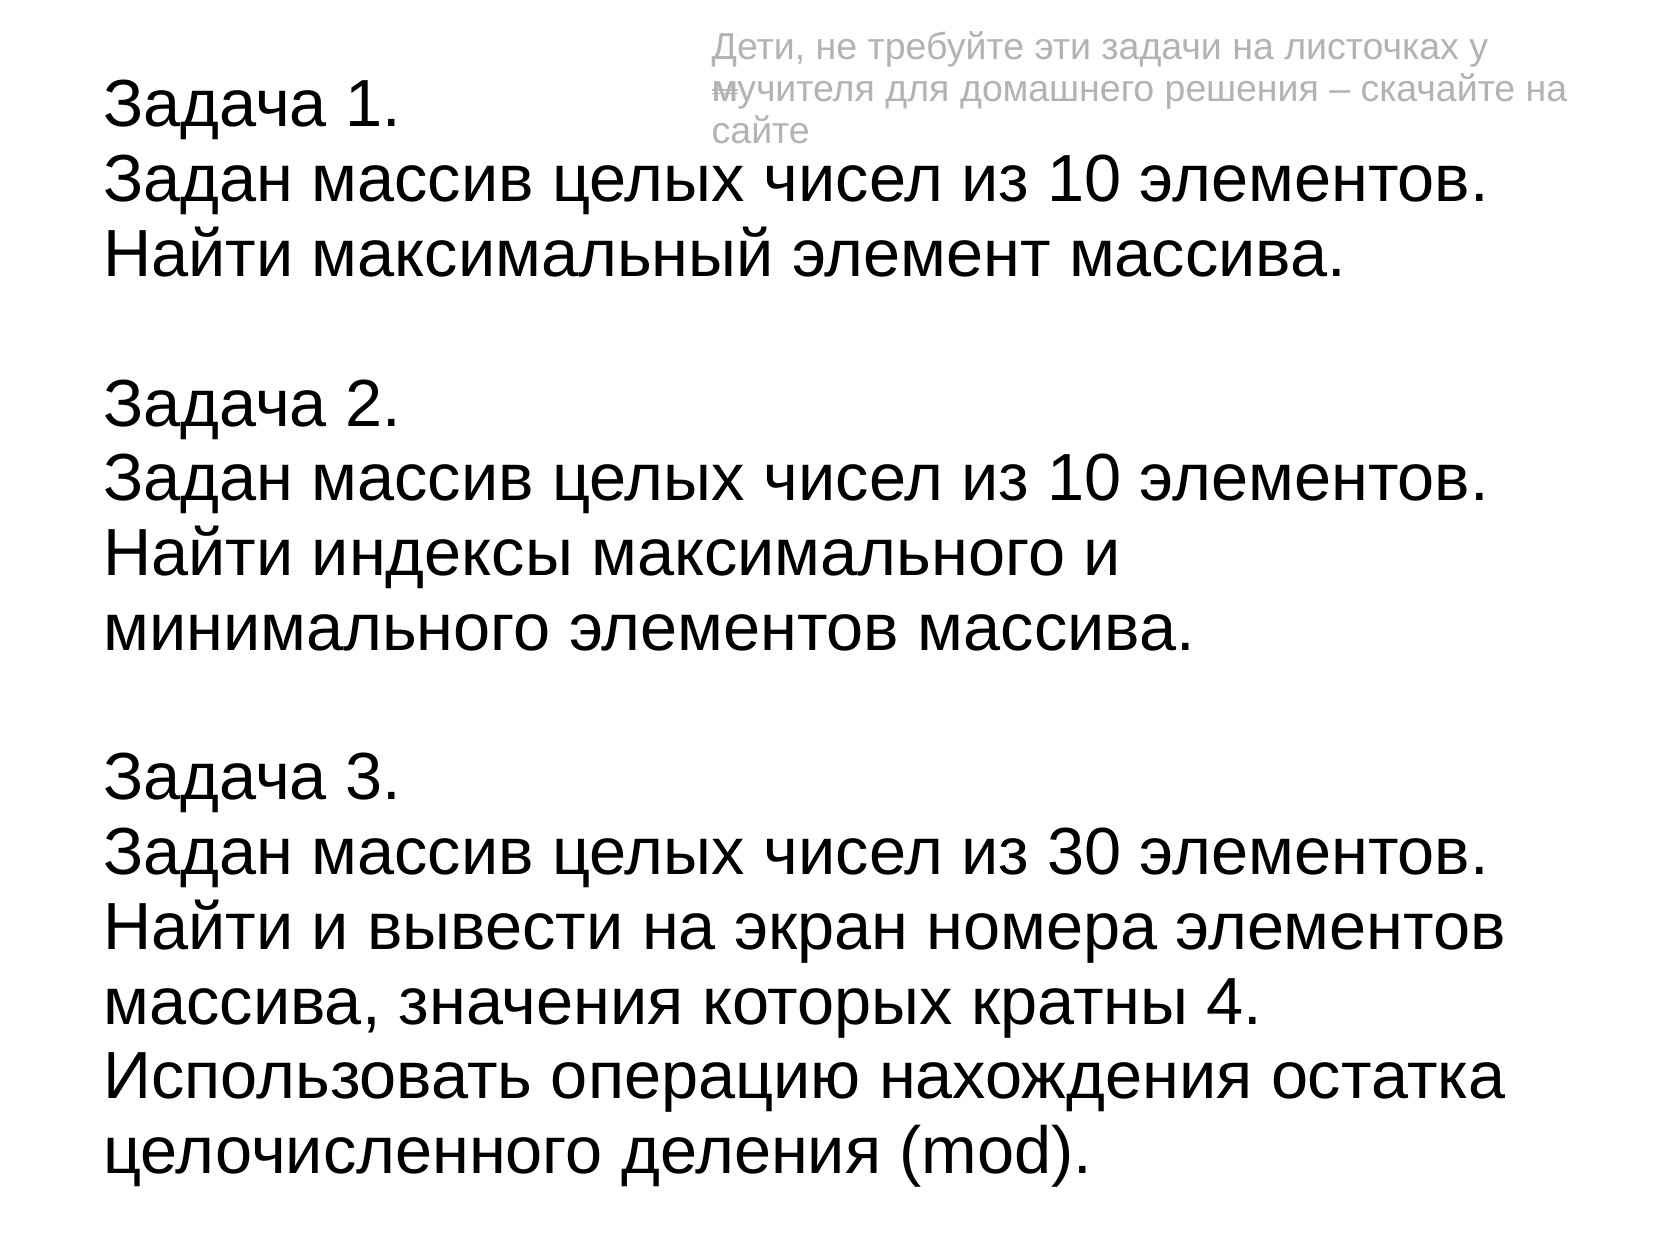

Дети, не требуйте эти задачи на листочках у мучителя для домашнего решения – скачайте на сайте
Задача 1.
Задан массив целых чисел из 10 элементов.
Найти максимальный элемент массива.
Задача 2.
Задан массив целых чисел из 10 элементов.
Найти индексы максимального и минимального элементов массива.
Задача 3.
Задан массив целых чисел из 30 элементов.
Найти и вывести на экран номера элементов массива, значения которых кратны 4.
Использовать операцию нахождения остатка целочисленного деления (mod).